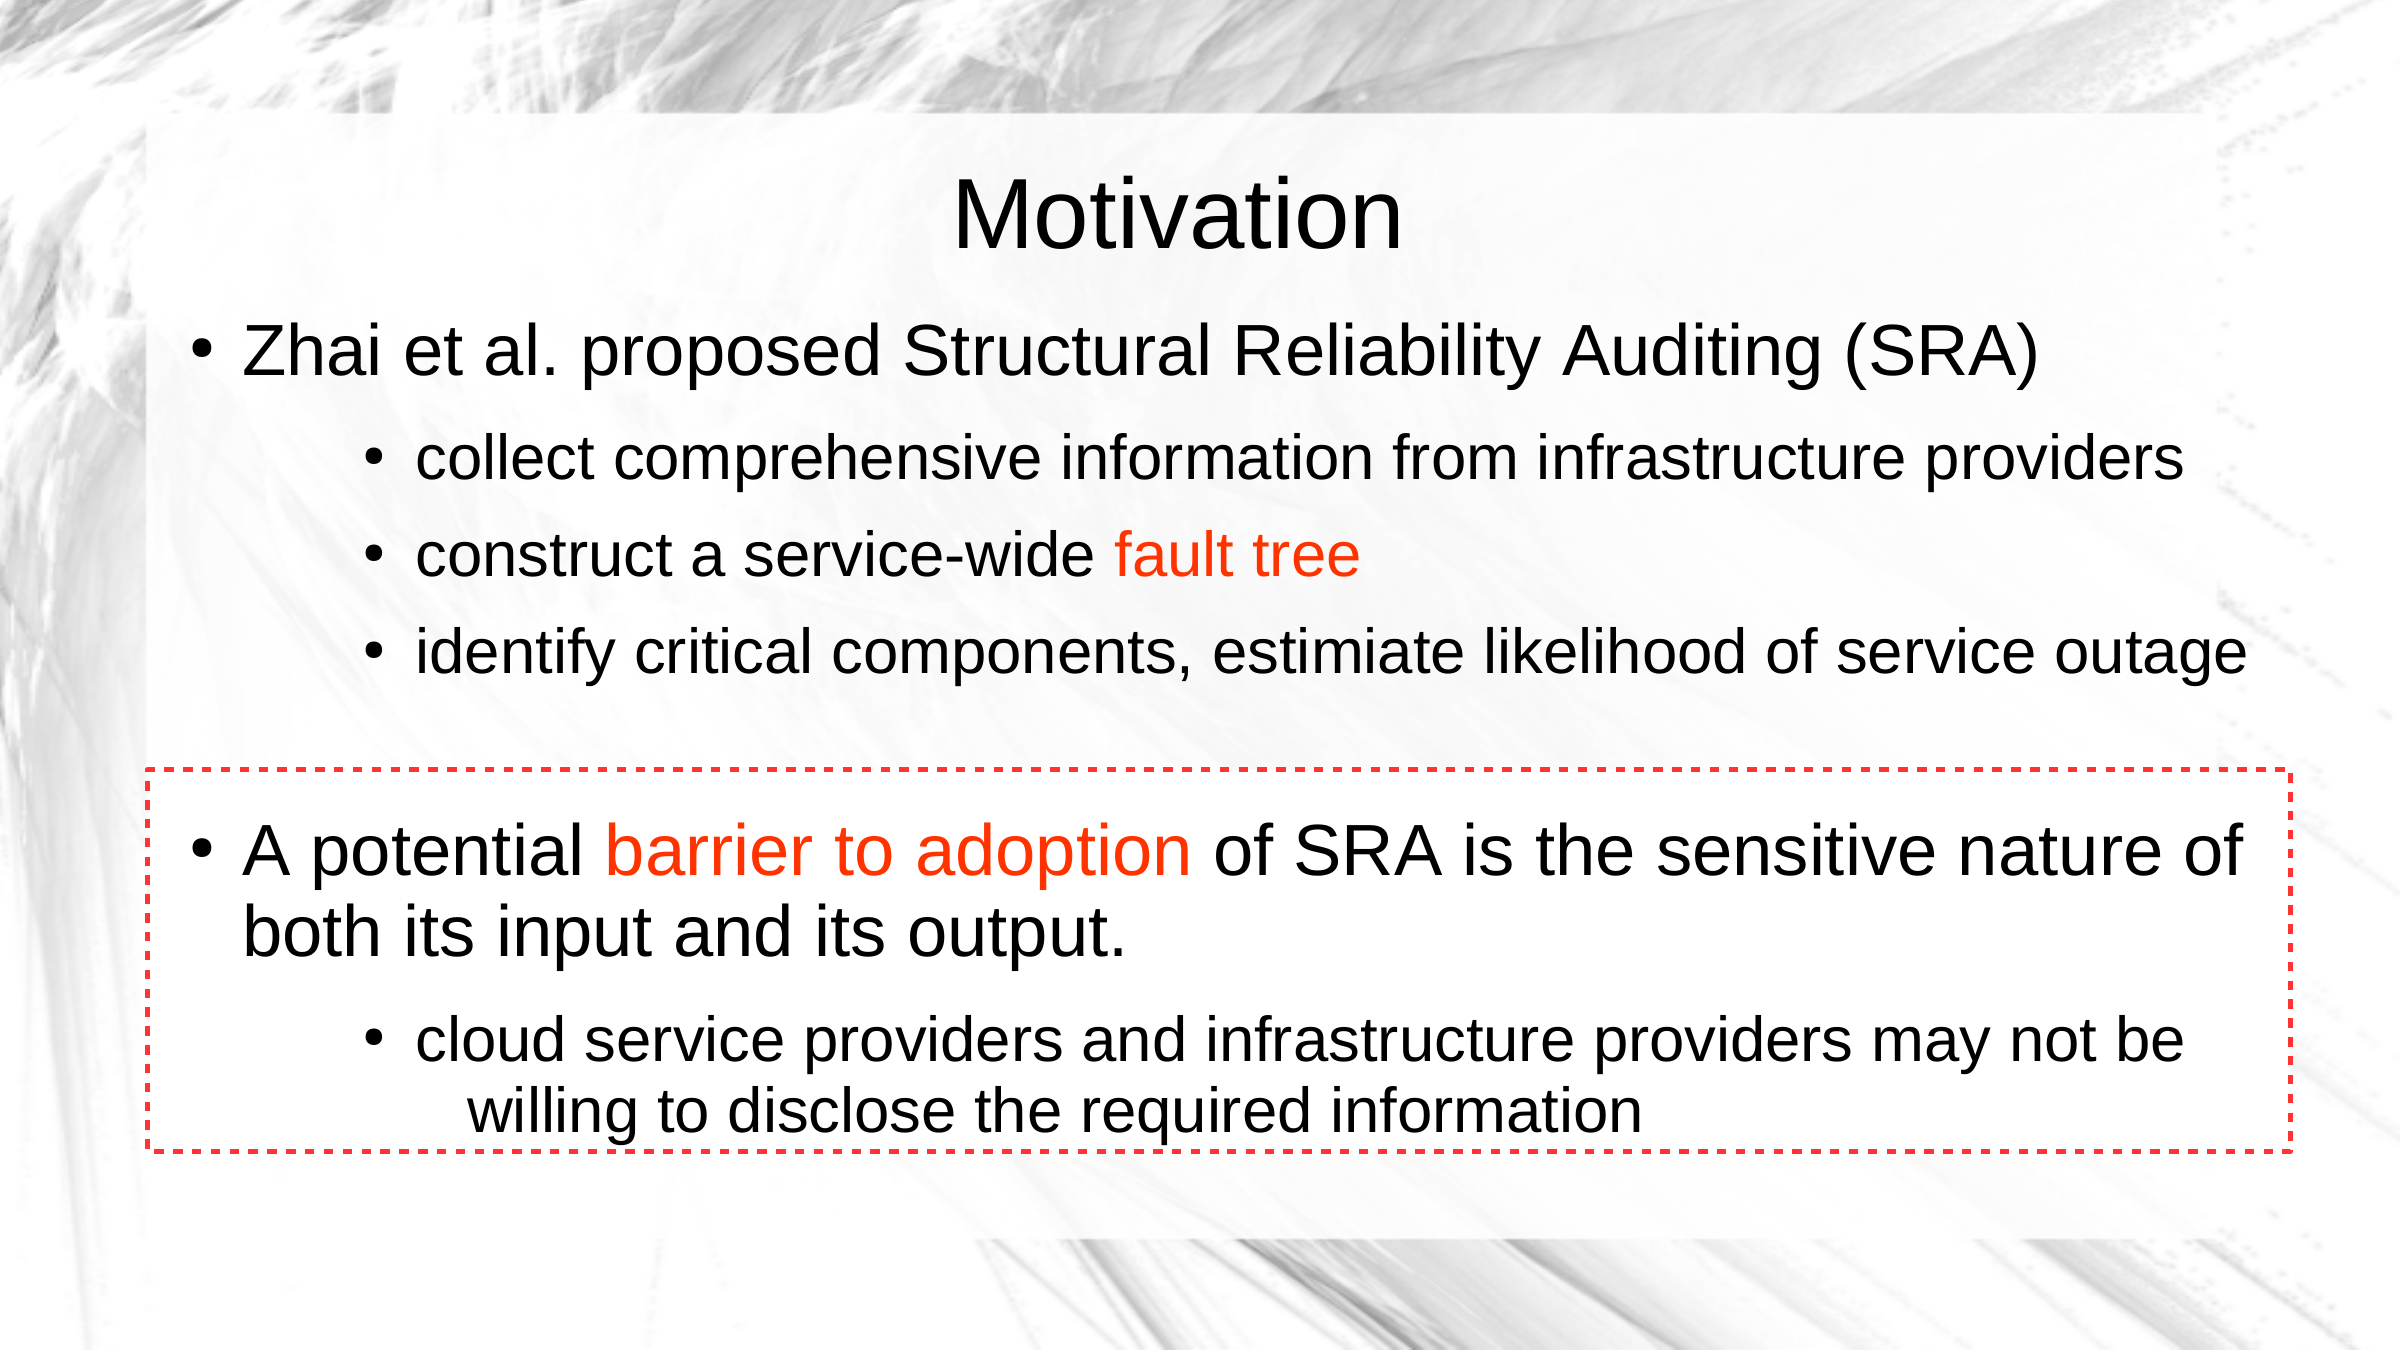

# Motivation
Zhai et al. proposed Structural Reliability Auditing (SRA)
collect comprehensive information from infrastructure providers
construct a service-wide fault tree
identify critical components, estimiate likelihood of service outage
A potential barrier to adoption of SRA is the sensitive nature of both its input and its output.
cloud service providers and infrastructure providers may not be willing to disclose the required information